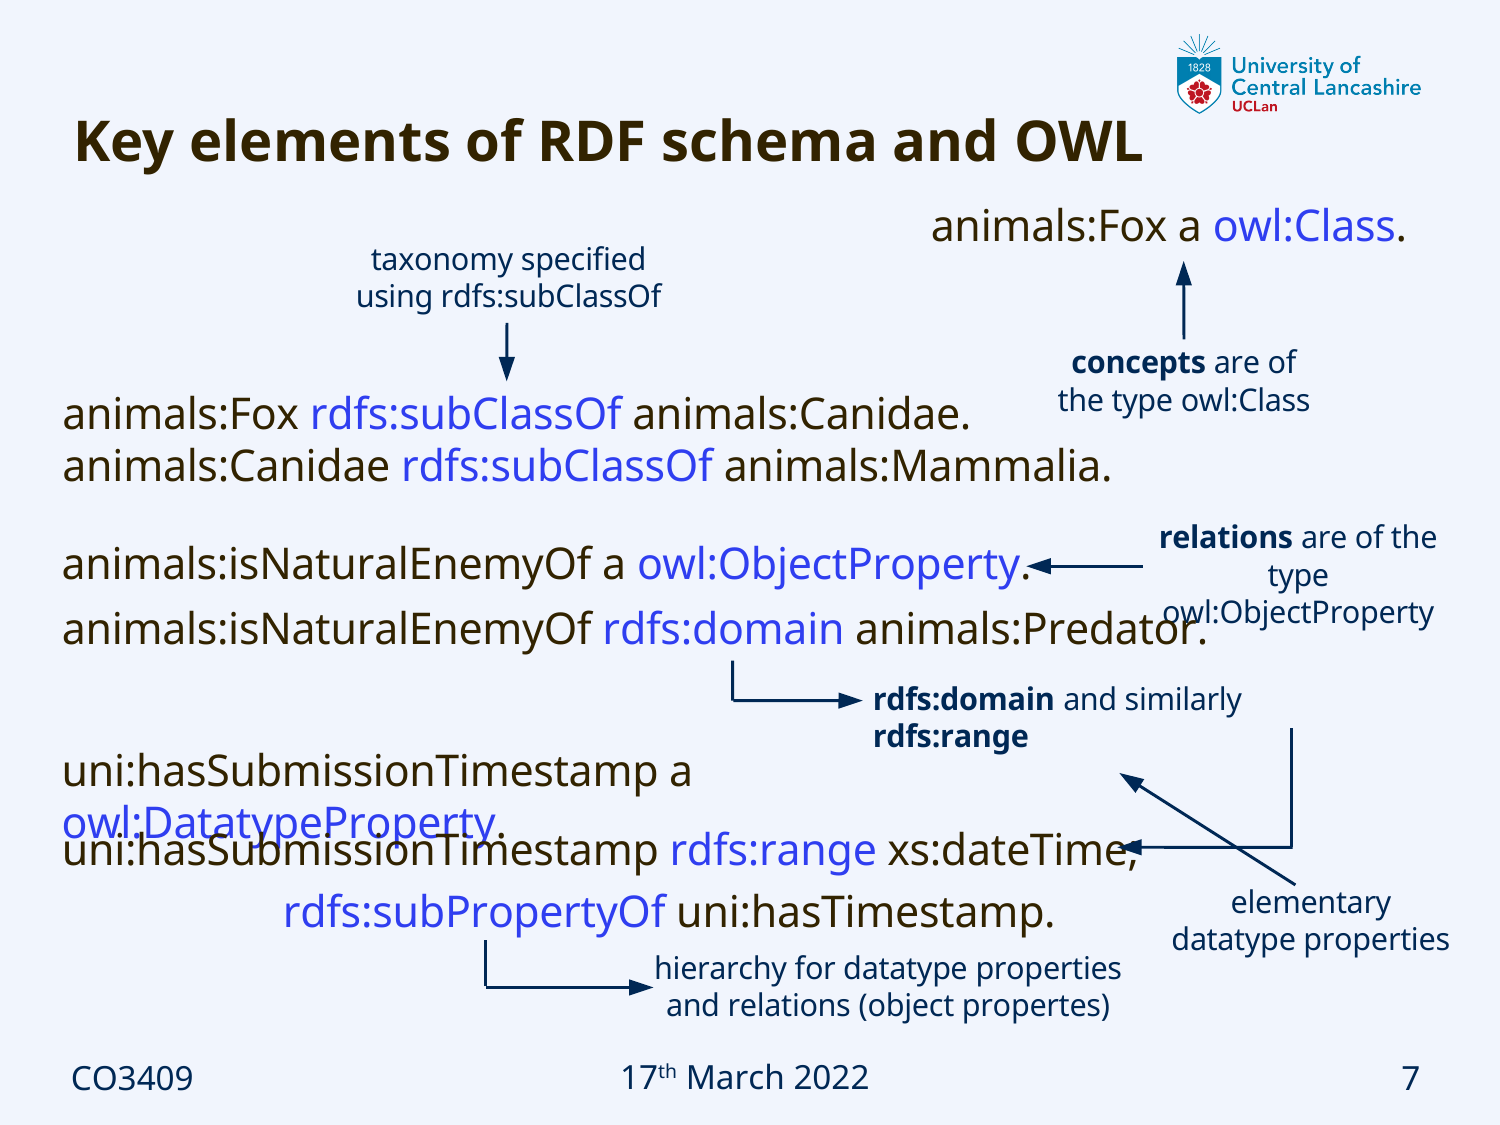

# Key elements of RDF schema and OWL
animals:Fox a owl:Class.
taxonomy specified using rdfs:subClassOf
concepts are of the type owl:Class
animals:Fox rdfs:subClassOf animals:Canidae.
animals:Canidae rdfs:subClassOf animals:Mammalia.
relations are of the type owl:ObjectProperty
animals:isNaturalEnemyOf a owl:ObjectProperty.
animals:isNaturalEnemyOf rdfs:domain animals:Predator.
rdfs:domain and similarly rdfs:range
uni:hasSubmissionTimestamp a owl:DatatypeProperty.
uni:hasSubmissionTimestamp rdfs:range xs:dateTime;
			rdfs:subPropertyOf uni:hasTimestamp.
elementary datatype properties
hierarchy for datatype properties and relations (object propertes)